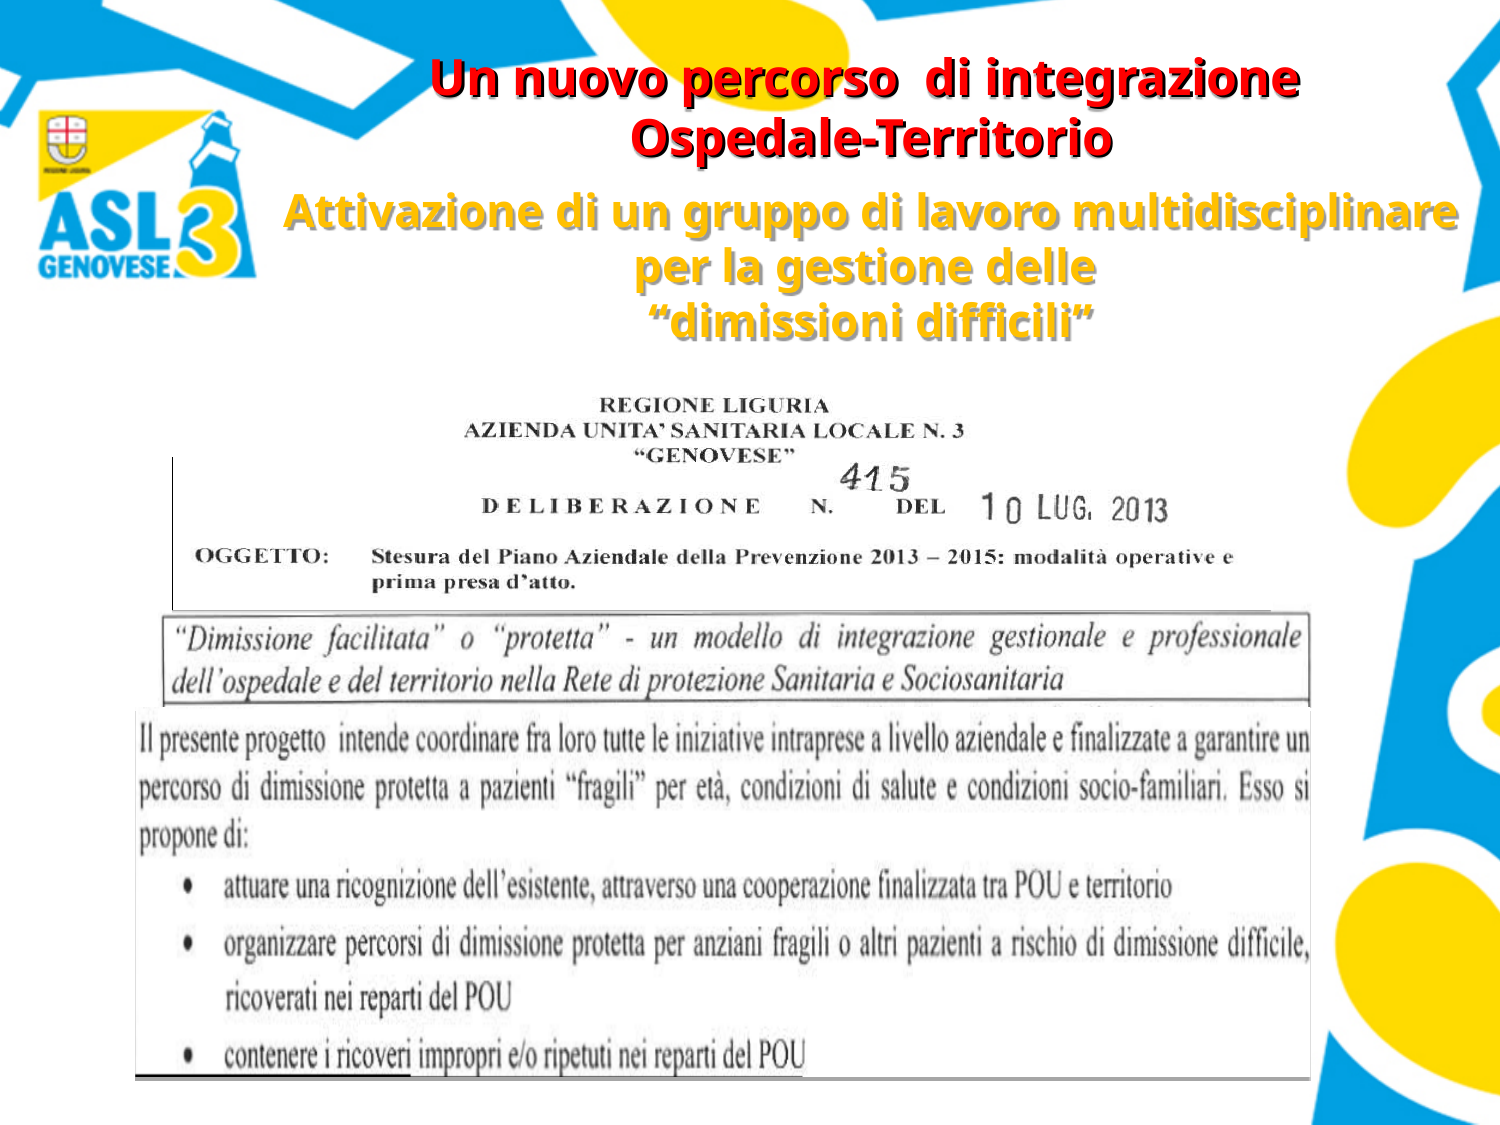

Un nuovo percorso di integrazione
Ospedale-Territorio
Attivazione di un gruppo di lavoro multidisciplinare per la gestione delle
“dimissioni difficili”